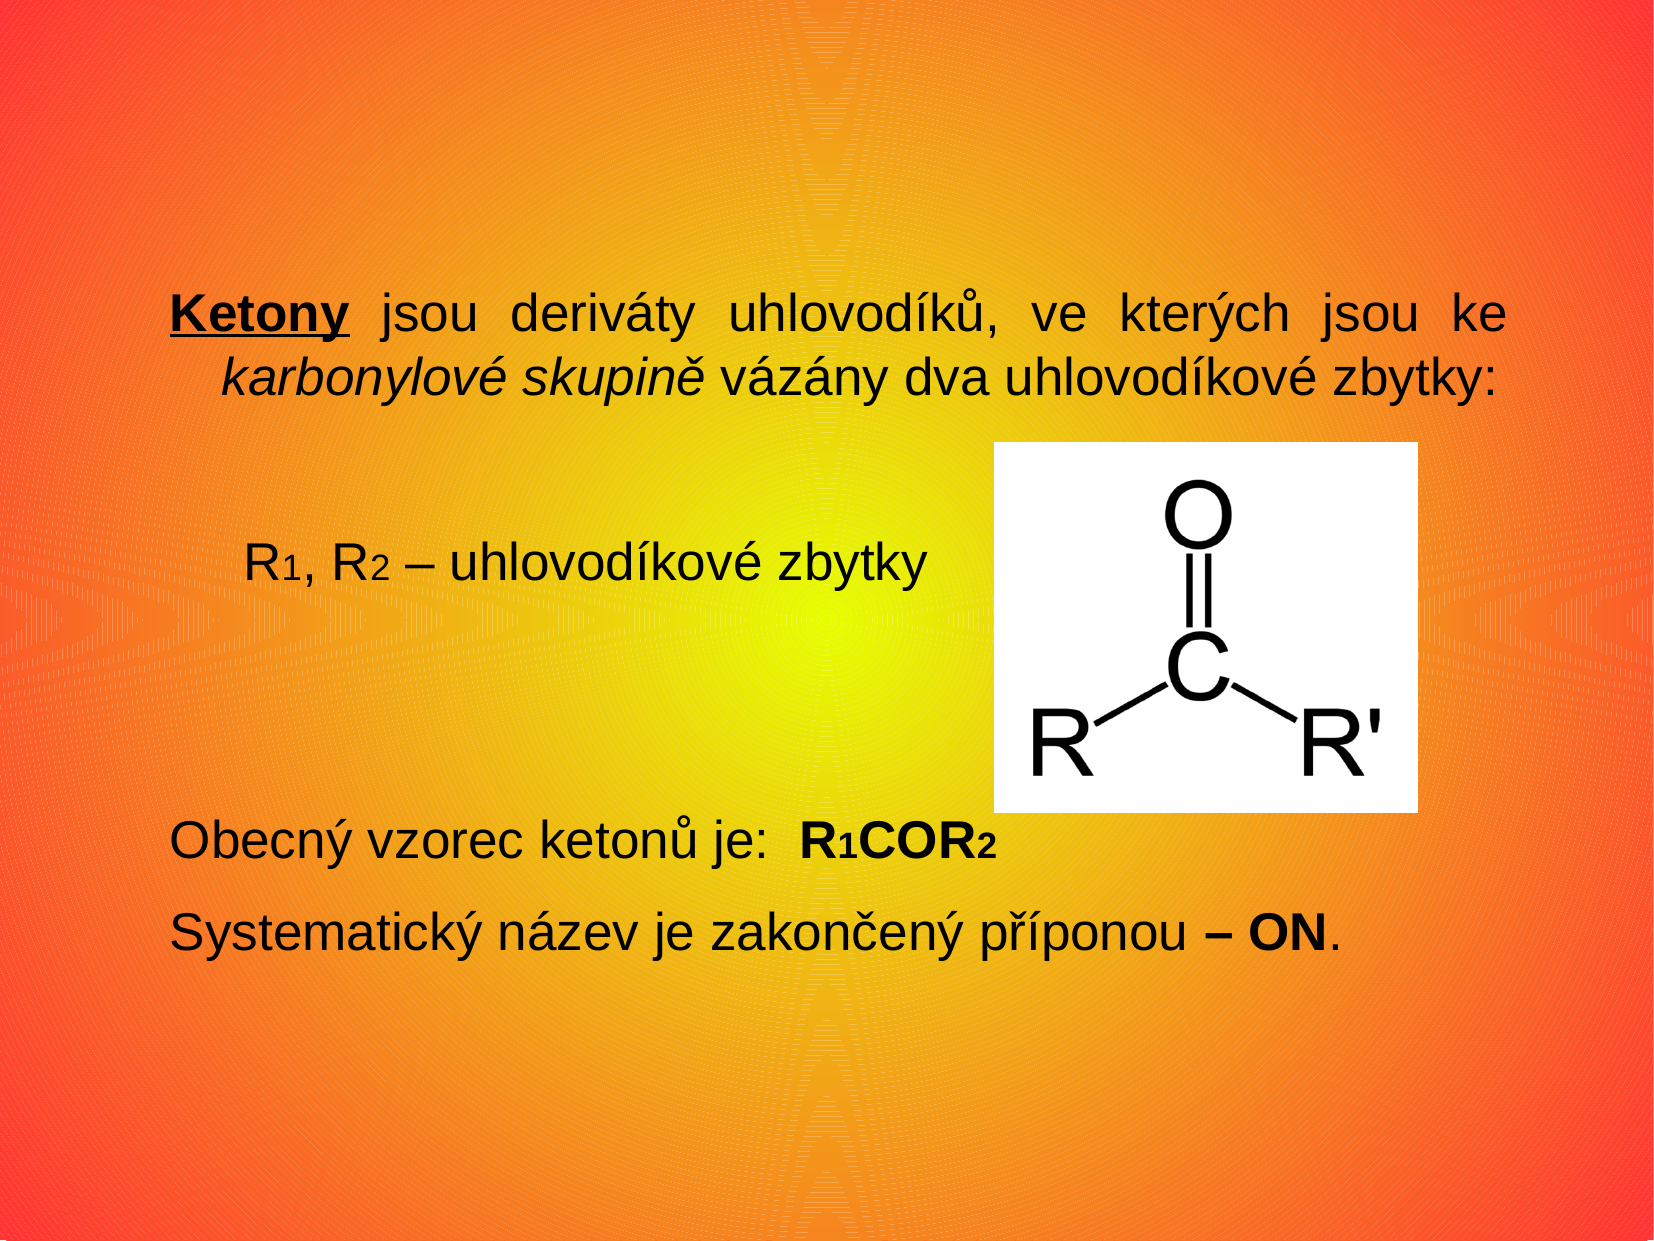

# Ketony jsou deriváty uhlovodíků, ve kterých jsou ke karbonylové skupině vázány dva uhlovodíkové zbytky:
 R1, R2 – uhlovodíkové zbytky
Obecný vzorec ketonů je: R1COR2
Systematický název je zakončený příponou – ON.